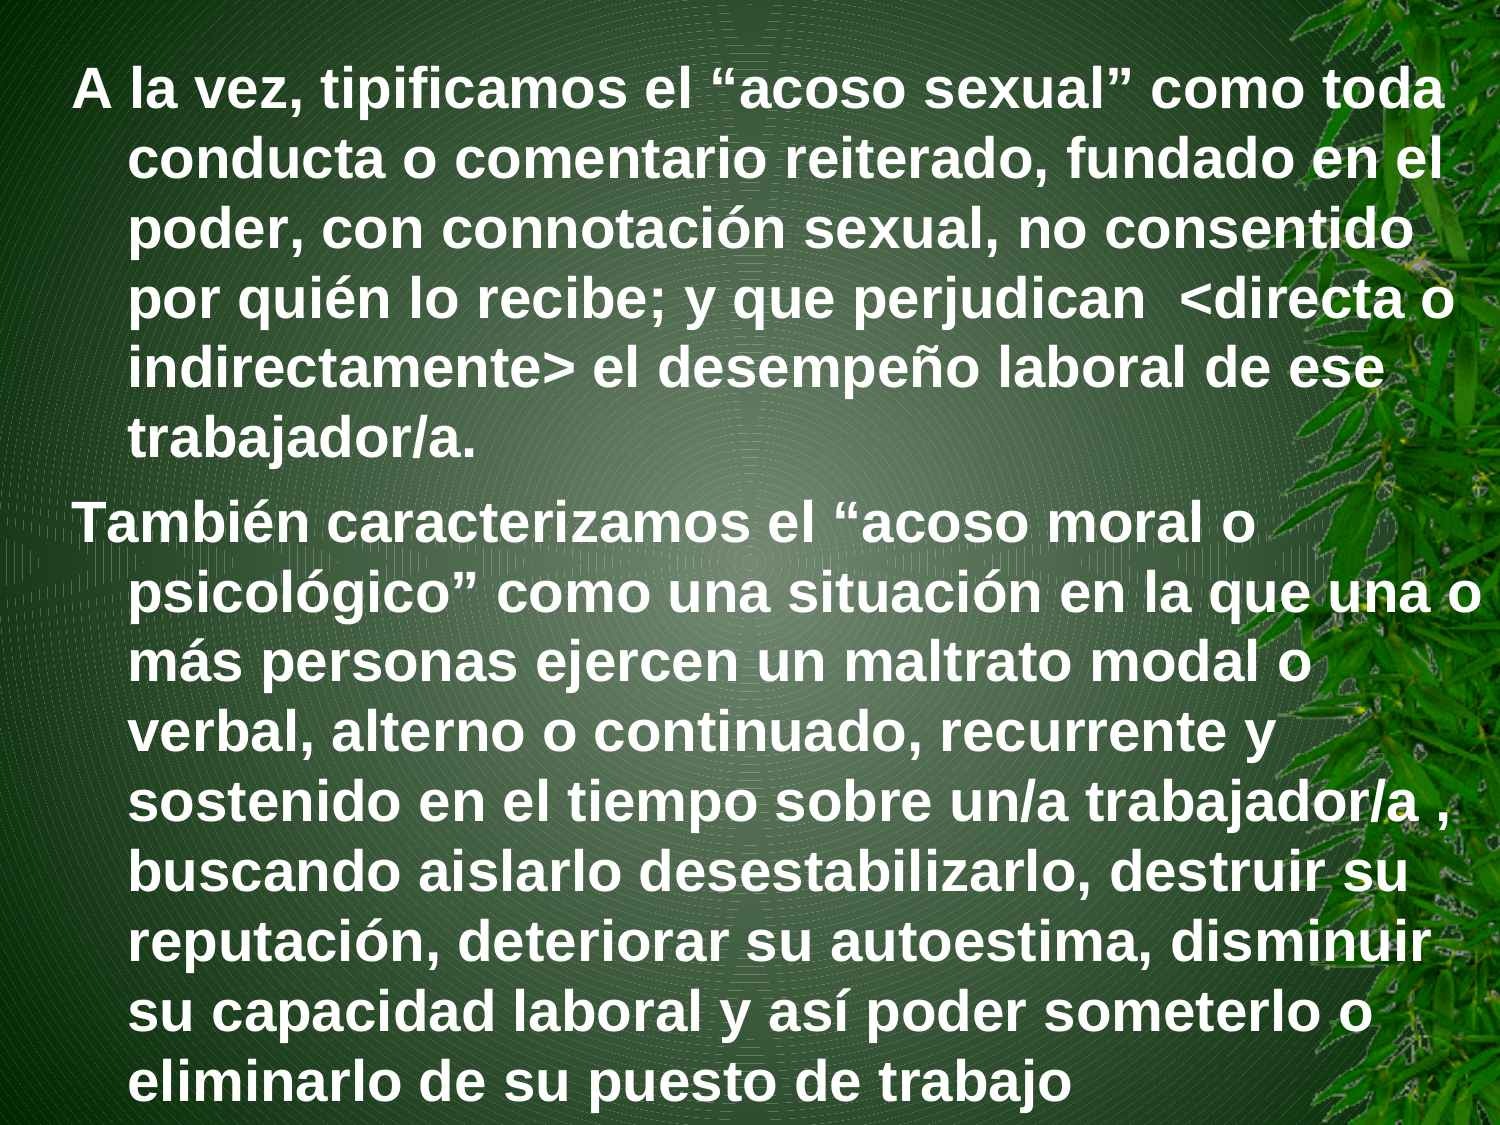

# A la vez, tipificamos el “acoso sexual” como toda conducta o comentario reiterado, fundado en el poder, con connotación sexual, no consentido por quién lo recibe; y que perjudican <directa o indirectamente> el desempeño laboral de ese trabajador/a.
También caracterizamos el “acoso moral o psicológico” como una situación en la que una o más personas ejercen un maltrato modal o verbal, alterno o continuado, recurrente y sostenido en el tiempo sobre un/a trabajador/a , buscando aislarlo desestabilizarlo, destruir su reputación, deteriorar su autoestima, disminuir su capacidad laboral y así poder someterlo o eliminarlo de su puesto de trabajo